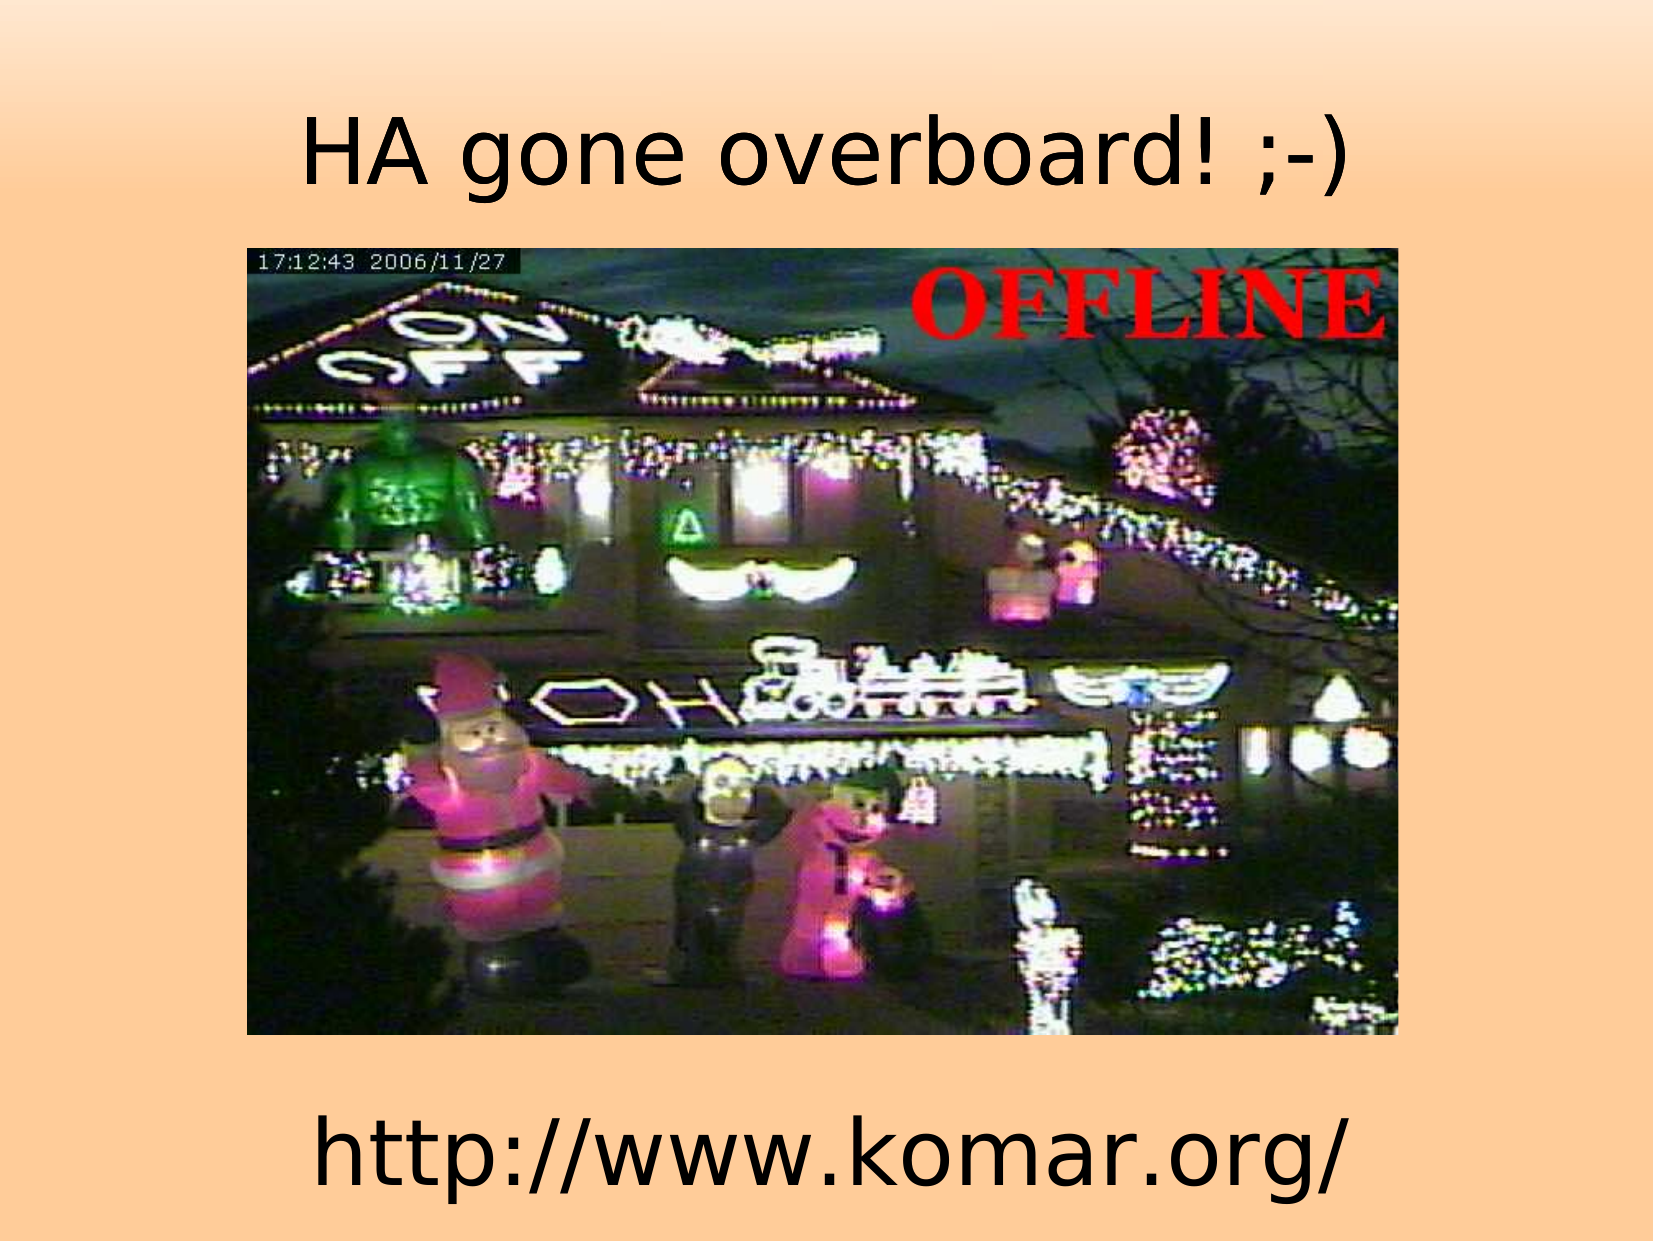

# HA gone overboard! ;-)‏
HA gone overboard! ;-)‏
http://www.komar.org/